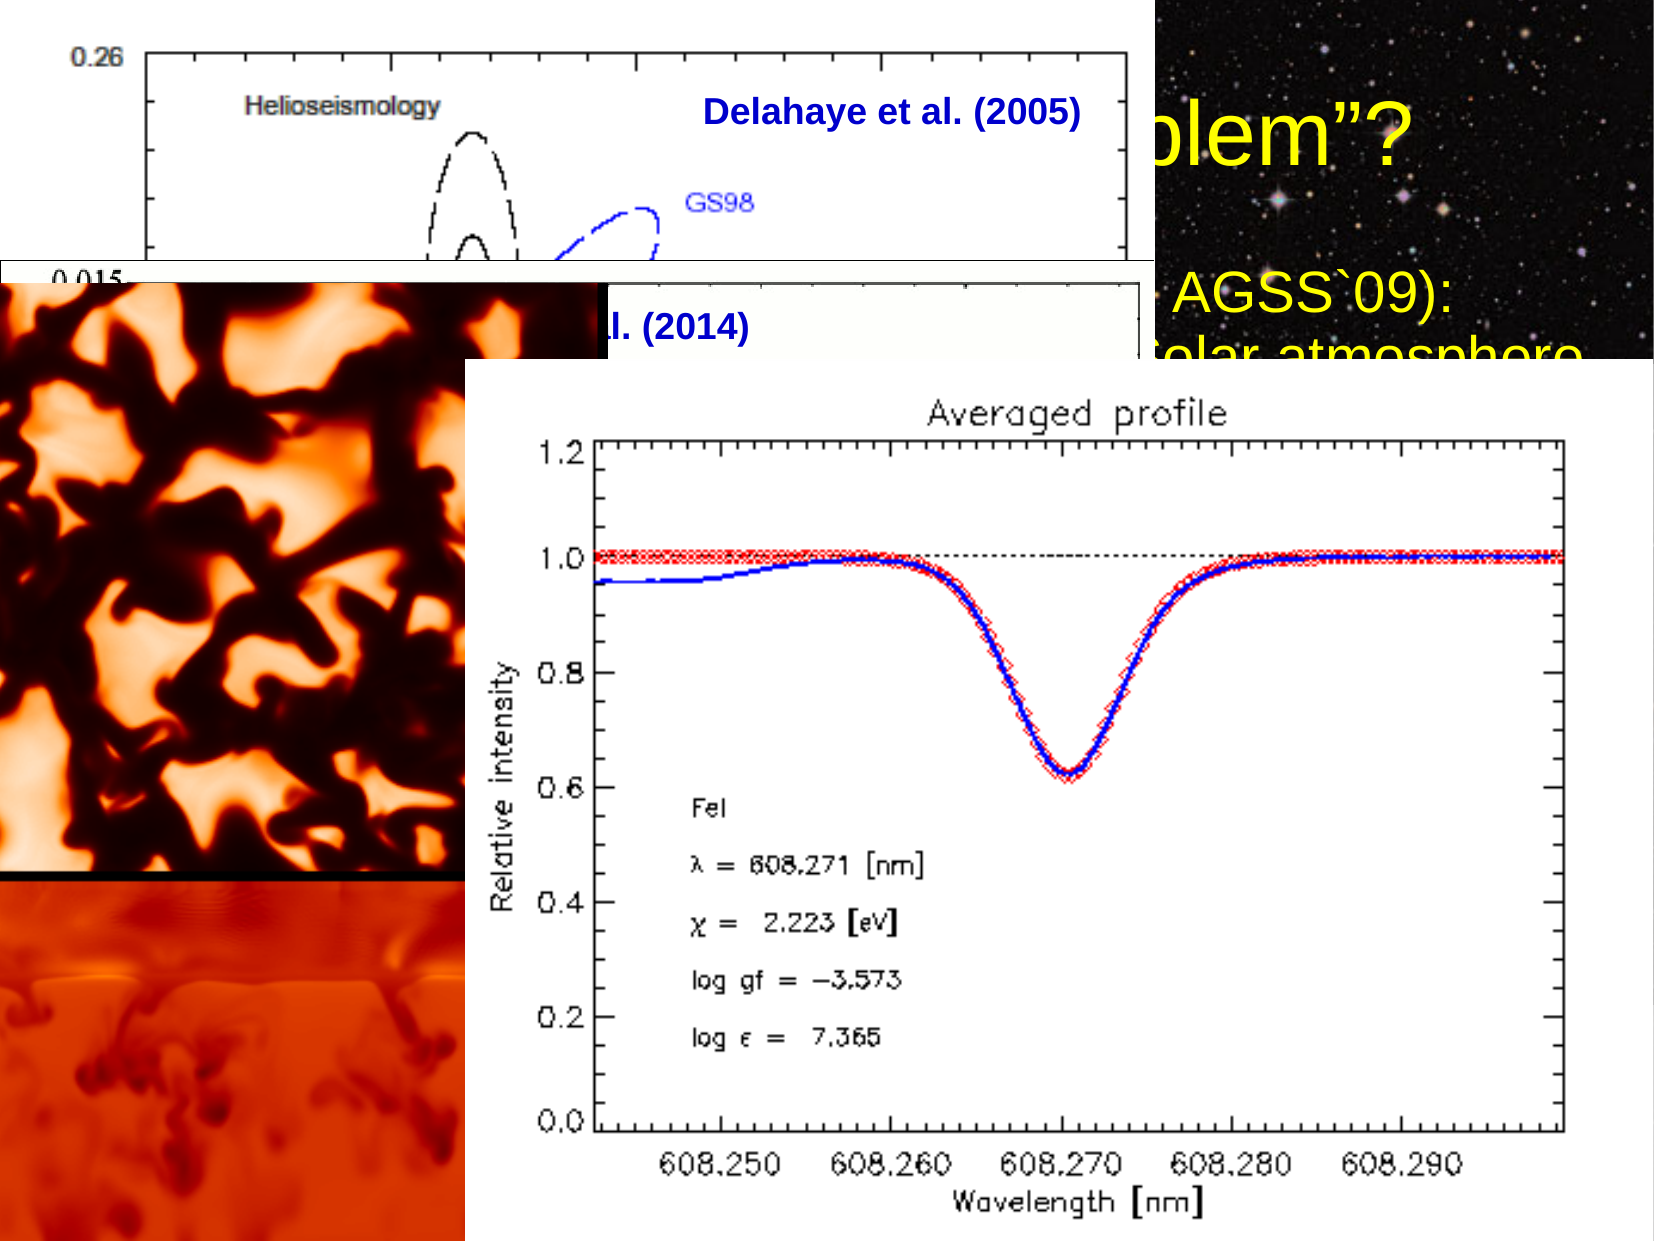

Delahaye et al. (2005)
 e.g., Serenelli et al. (2009),
 Villante et al. (2014)
 for AGSS`09
# “Solar Abundance Problem”?
Villante et al. (2014)
 AGSS`09
 GS`98
Asplund, Grevesse, Scott & Sauval (2009, AGSS`09): Abundance analysis on 3D simulation of Solar atmosphere ⇒ ~3/4 of the 'old' CNO abunds.
Wrecked havoc on solar models vs. seismology!
Scott et al. (2015a,b), Grevesse et al. (2015): Confirmed AGSS`09 with better analysis